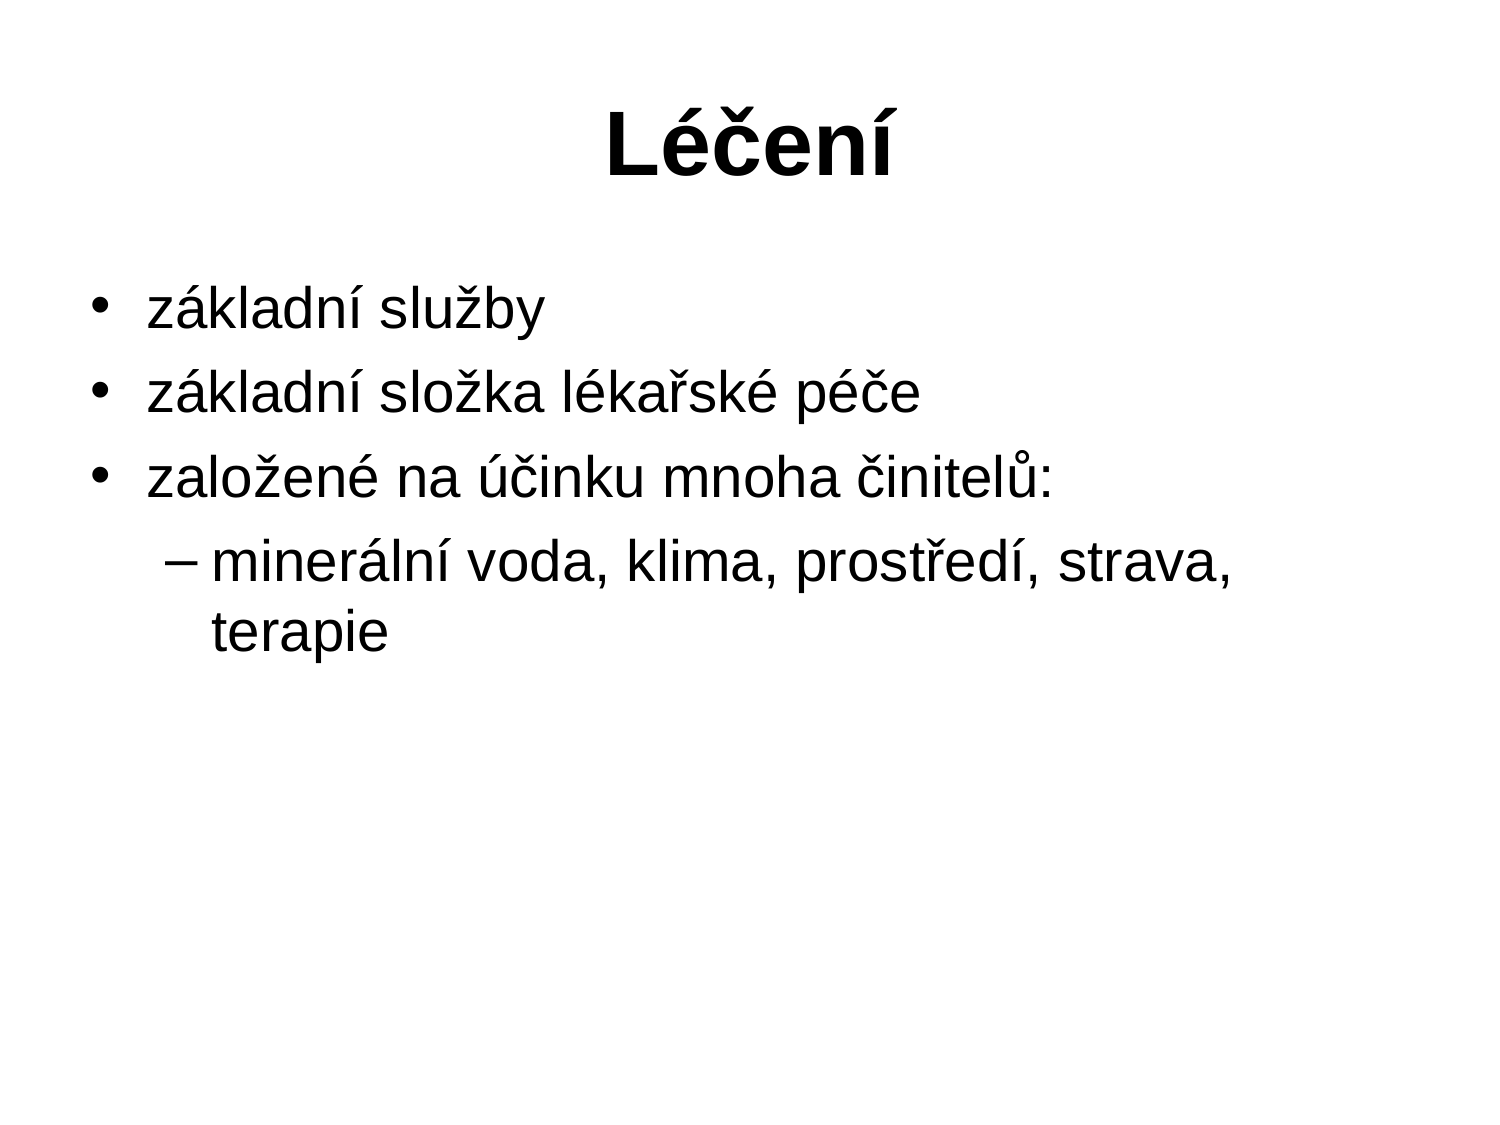

# Léčení
základní služby
základní složka lékařské péče
založené na účinku mnoha činitelů:
minerální voda, klima, prostředí, strava, terapie